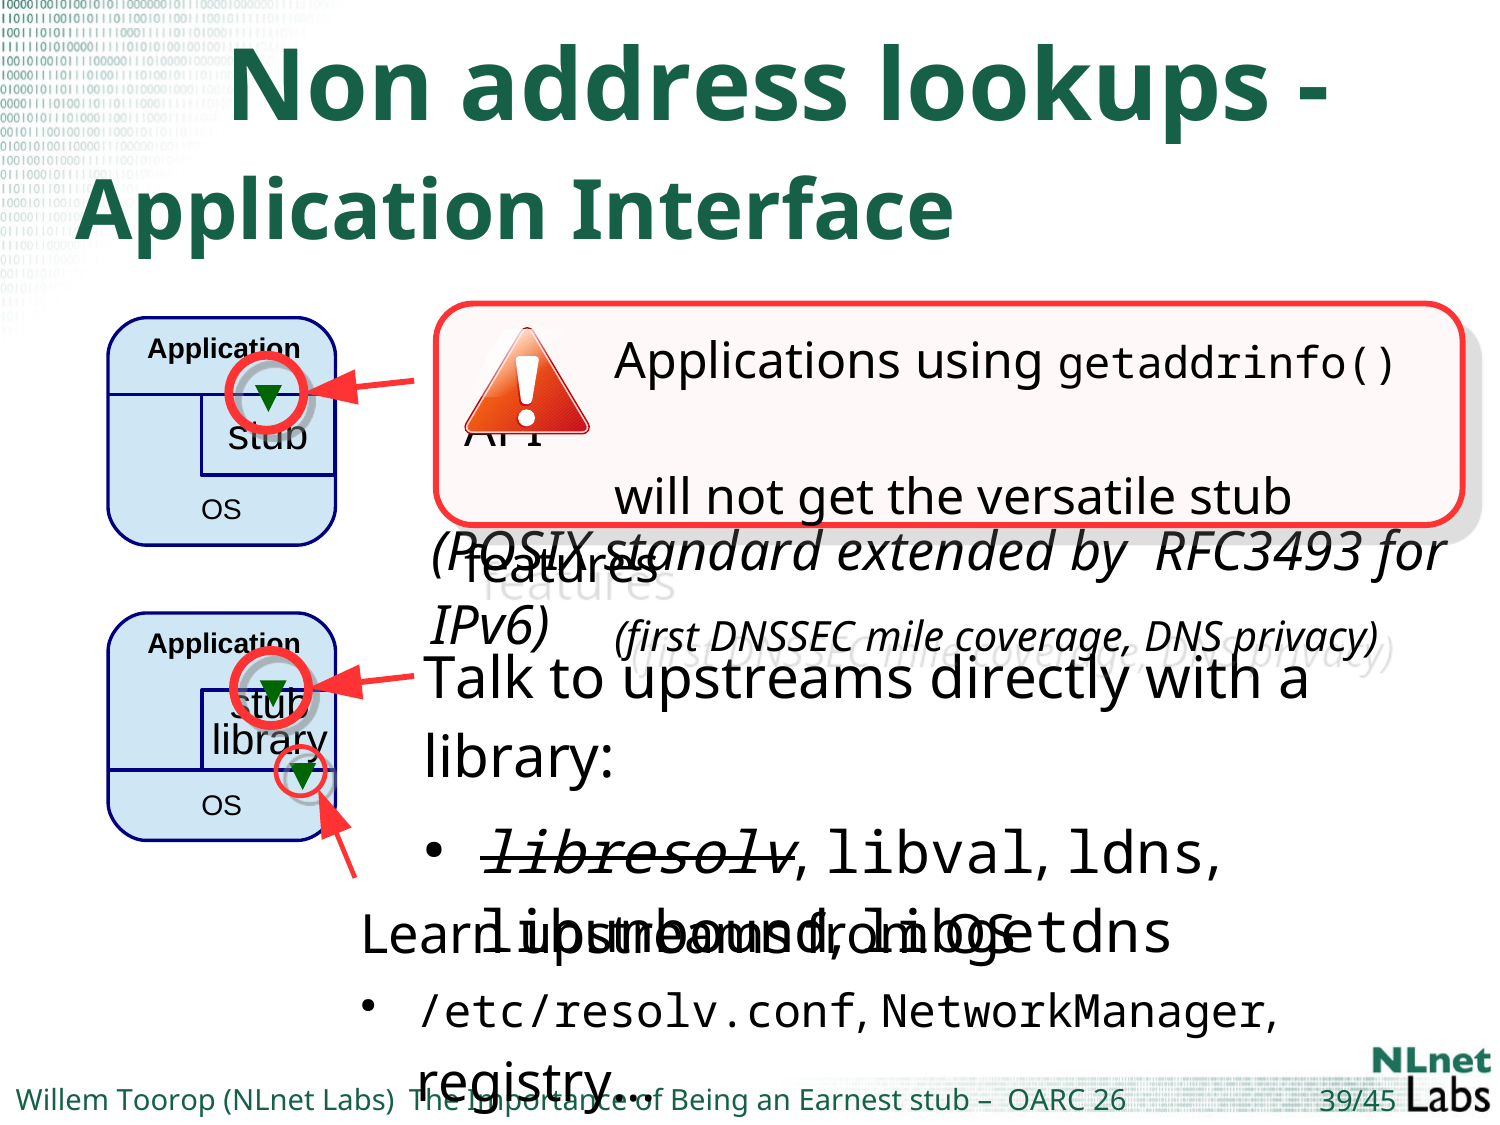

# Non address lookups - Application Interface
	Applications using getaddrinfo() API
	will not get the versatile stub features
	(first DNSSEC mile coverage, DNS privacy)
Application
getaddrinfo() and getnameinfo()
(POSIX standard extended by RFC3493 for IPv6)
stub
OS
Application
Talk to upstreams directly with a library:
libresolv, libval, ldns, libunbound, libgetdns
stub
library
OS
Learn upstreams from OS
/etc/resolv.conf, NetworkManager, registry...